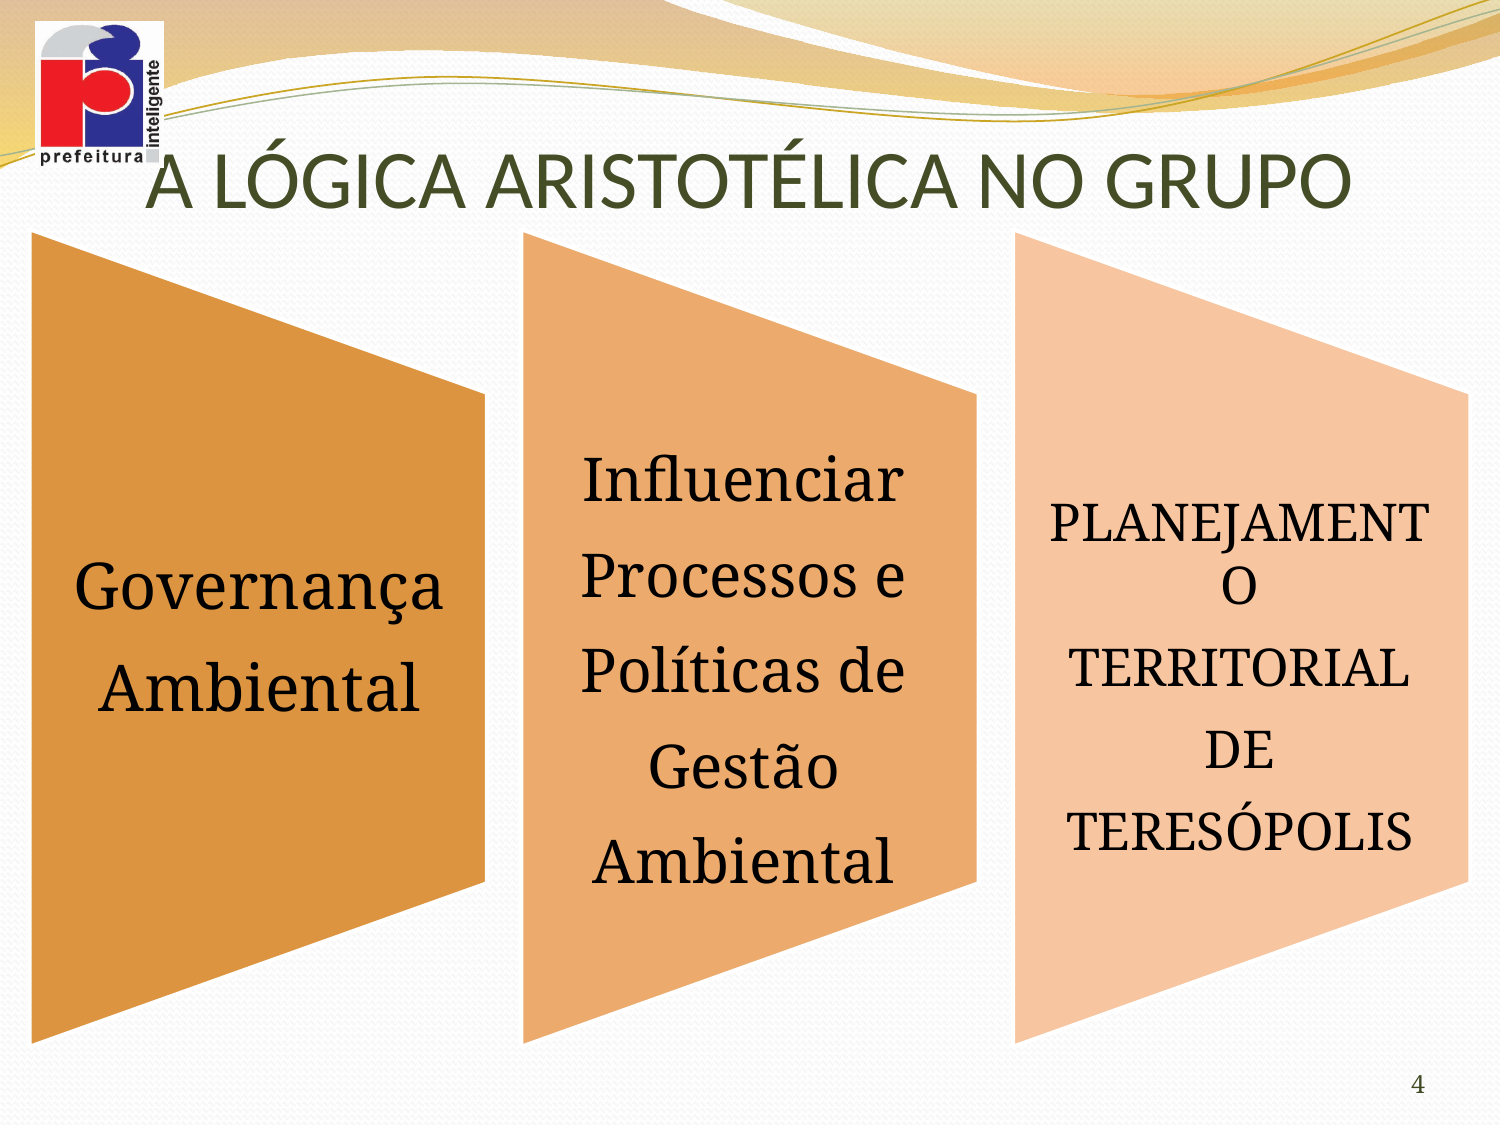

A LÓGICA ARISTOTÉLICA NO GRUPO
Influenciar
Processos e
Políticas de
Gestão
Ambiental
PLANEJAMENTO
TERRITORIAL
DE
TERESÓPOLIS
Governança
Ambiental